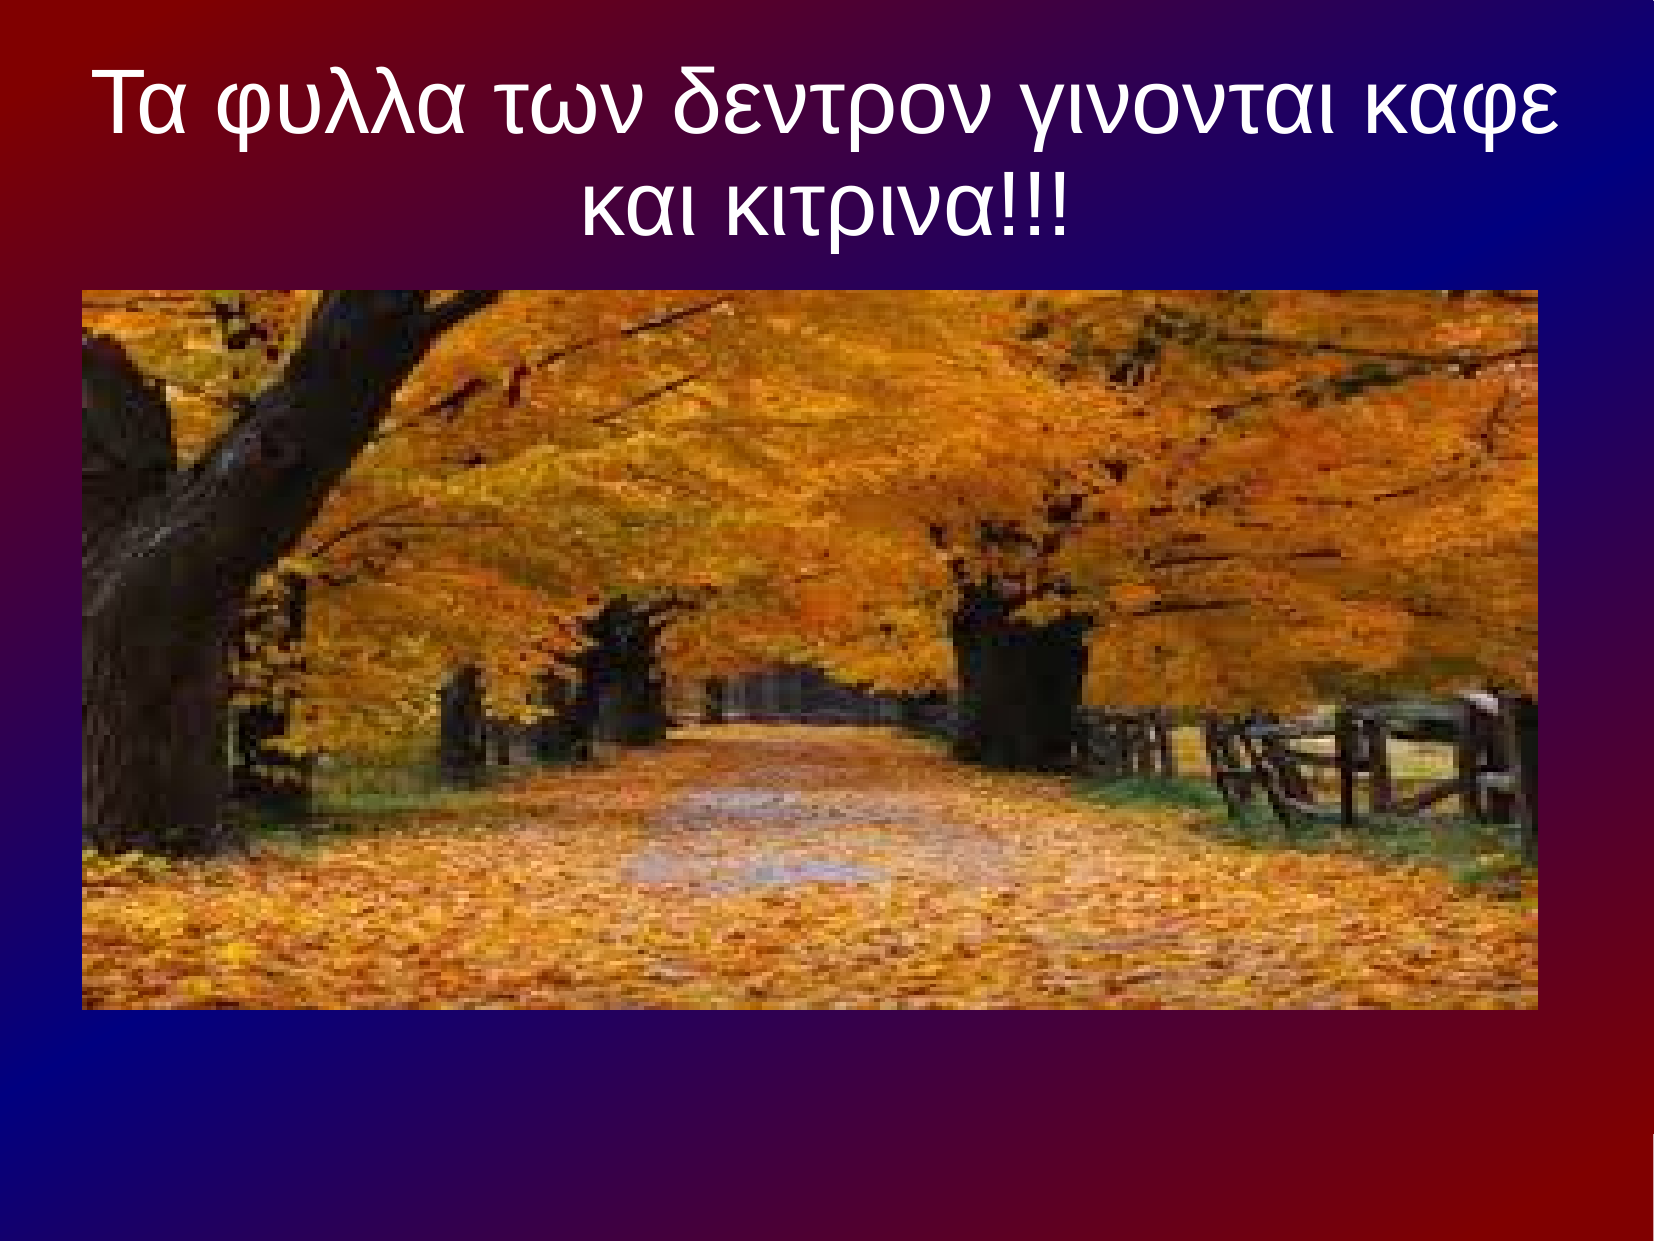

# Τα φυλλα των δεντρον γινονται καφε και κιτρινα!!!